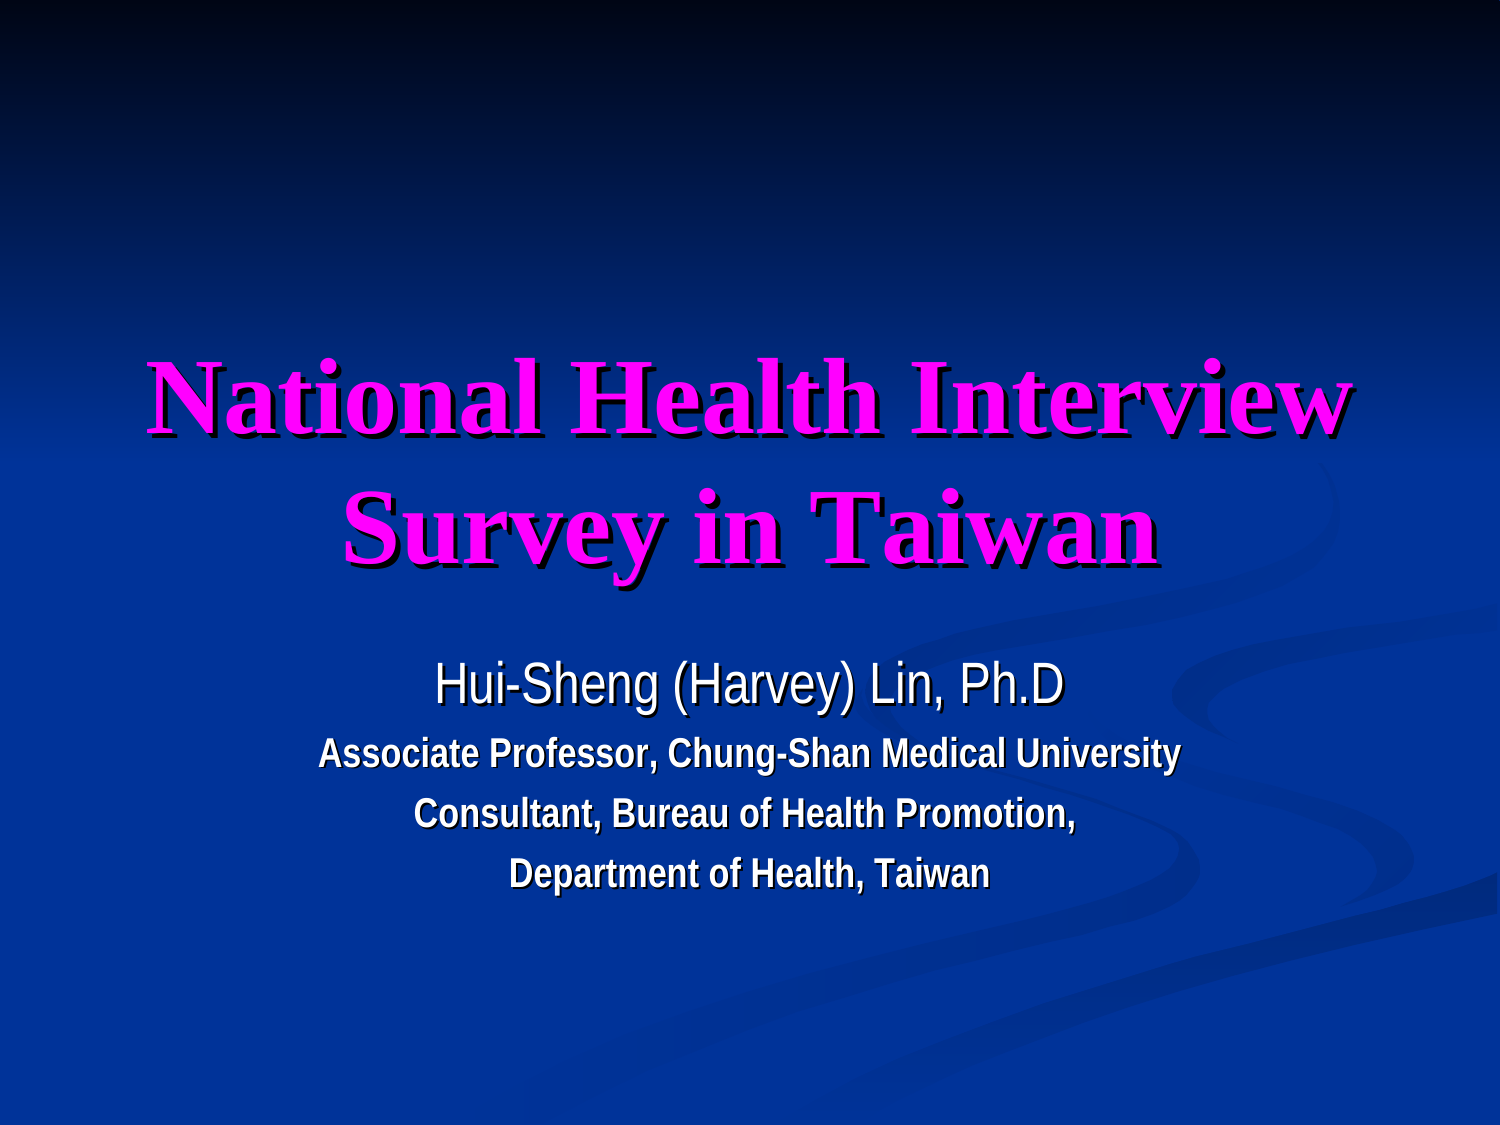

# National Health Interview Survey in Taiwan
Hui-Sheng (Harvey) Lin, Ph.D
Associate Professor, Chung-Shan Medical University
Consultant, Bureau of Health Promotion,
Department of Health, Taiwan